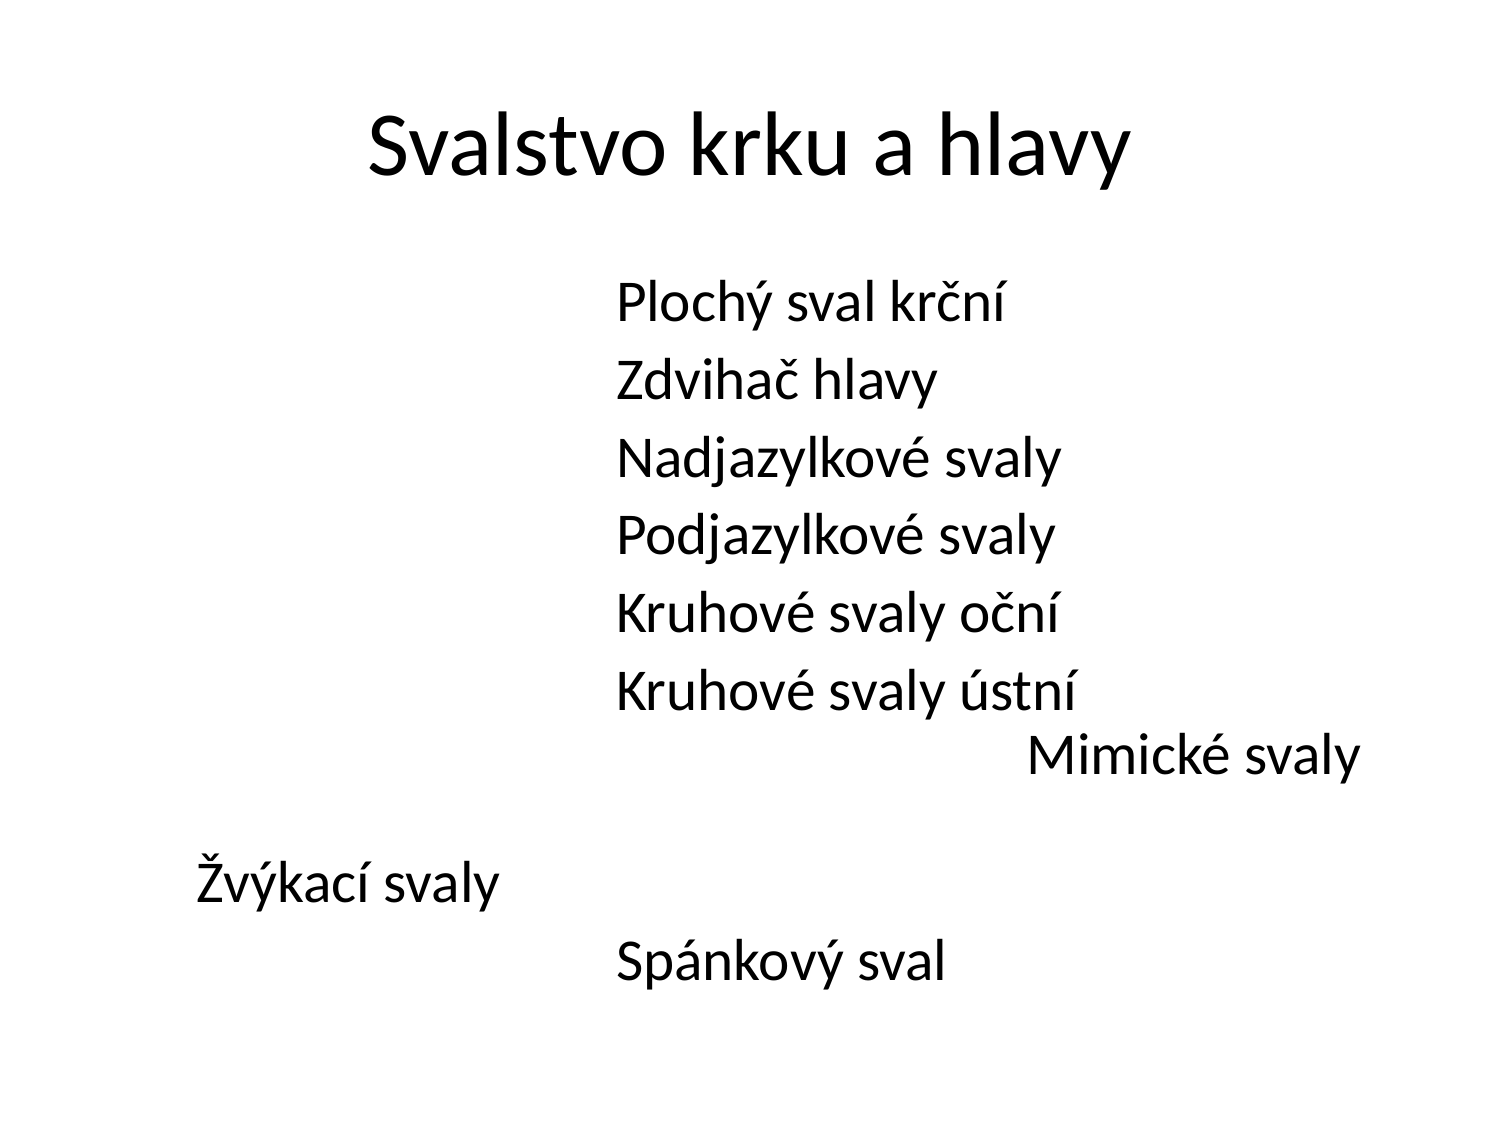

# Svalstvo krku a hlavy
 Plochý sval krční
 Zdvihač hlavy
 Nadjazylkové svaly
 Podjazylkové svaly
 Kruhové svaly oční
 Kruhové svaly ústní 		 Mimické svaly 		 Žvýkací svaly
 Spánkový sval